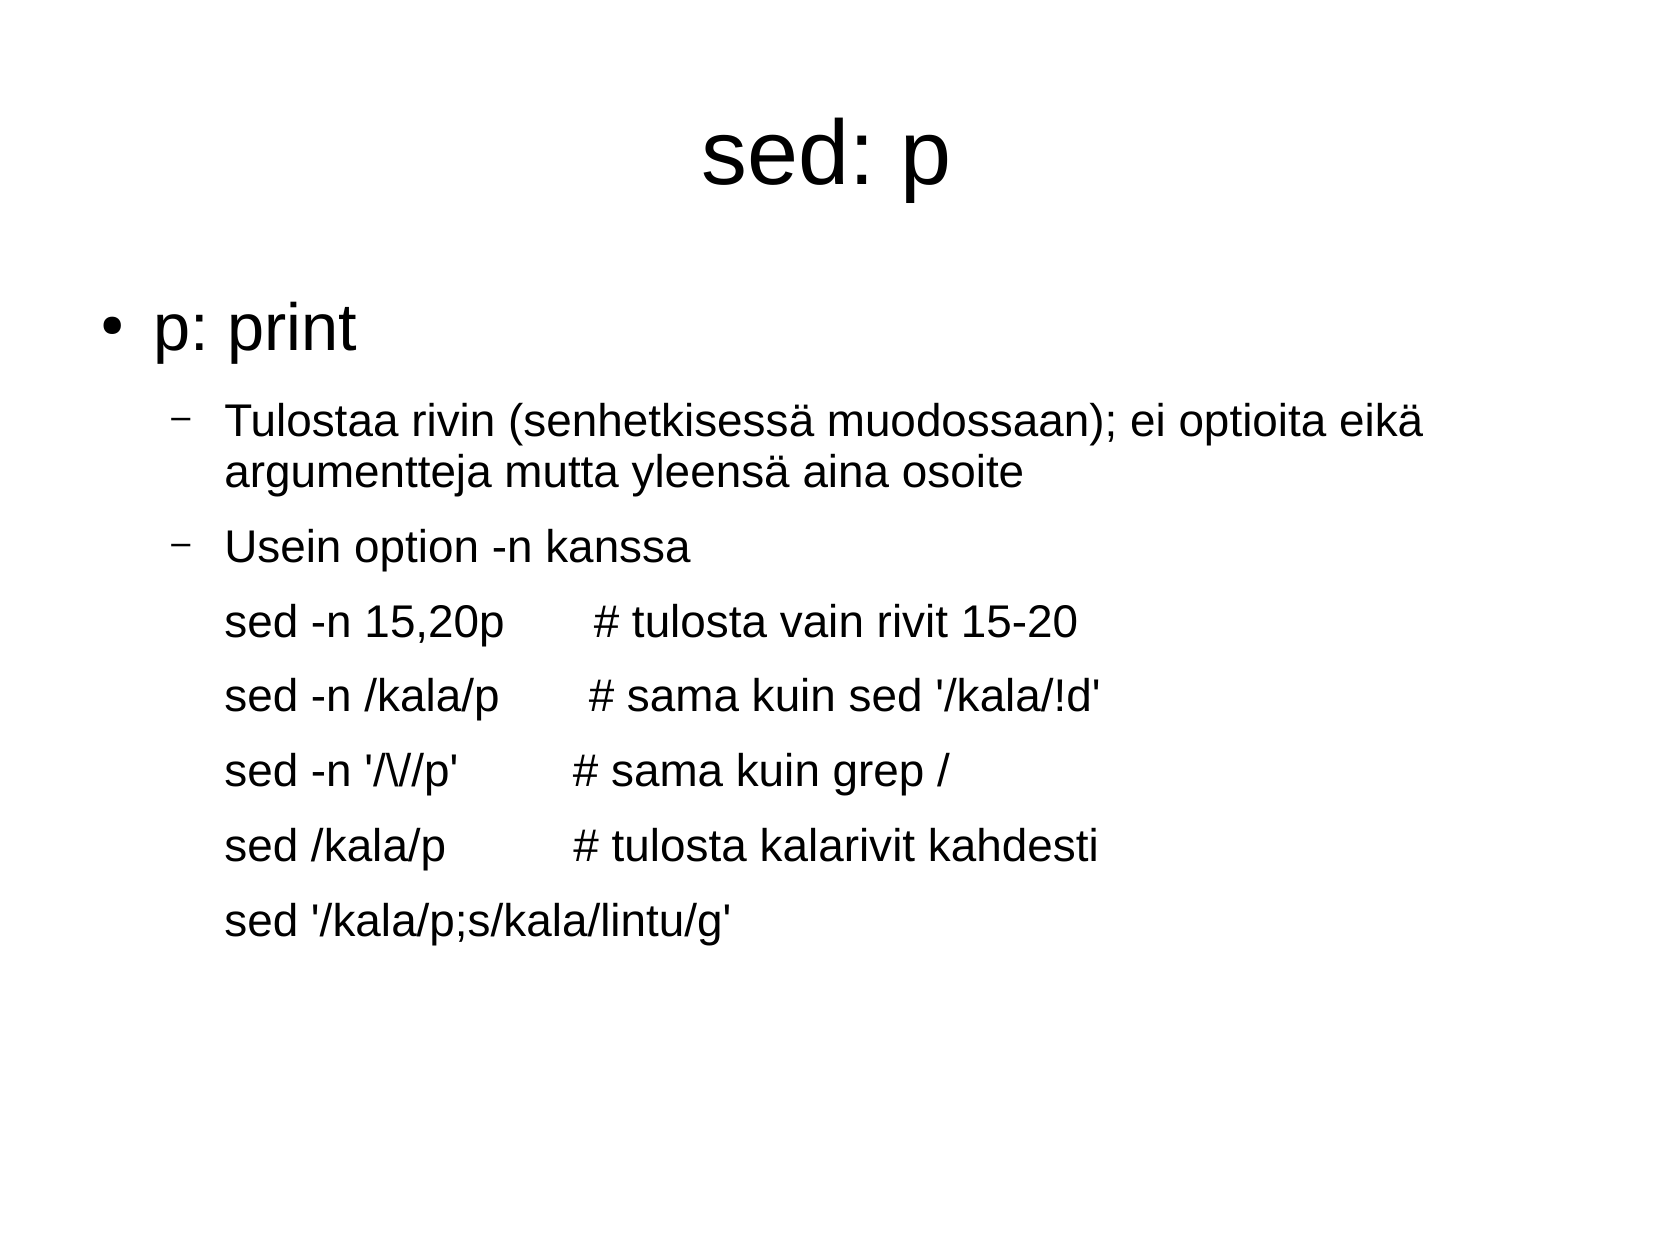

# sed: p
p: print
Tulostaa rivin (senhetkisessä muodossaan); ei optioita eikä argumentteja mutta yleensä aina osoite
Usein option -n kanssa
sed -n 15,20p # tulosta vain rivit 15-20
sed -n /kala/p # sama kuin sed '/kala/!d'
sed -n '/\//p' # sama kuin grep /
sed /kala/p # tulosta kalarivit kahdesti
sed '/kala/p;s/kala/lintu/g'